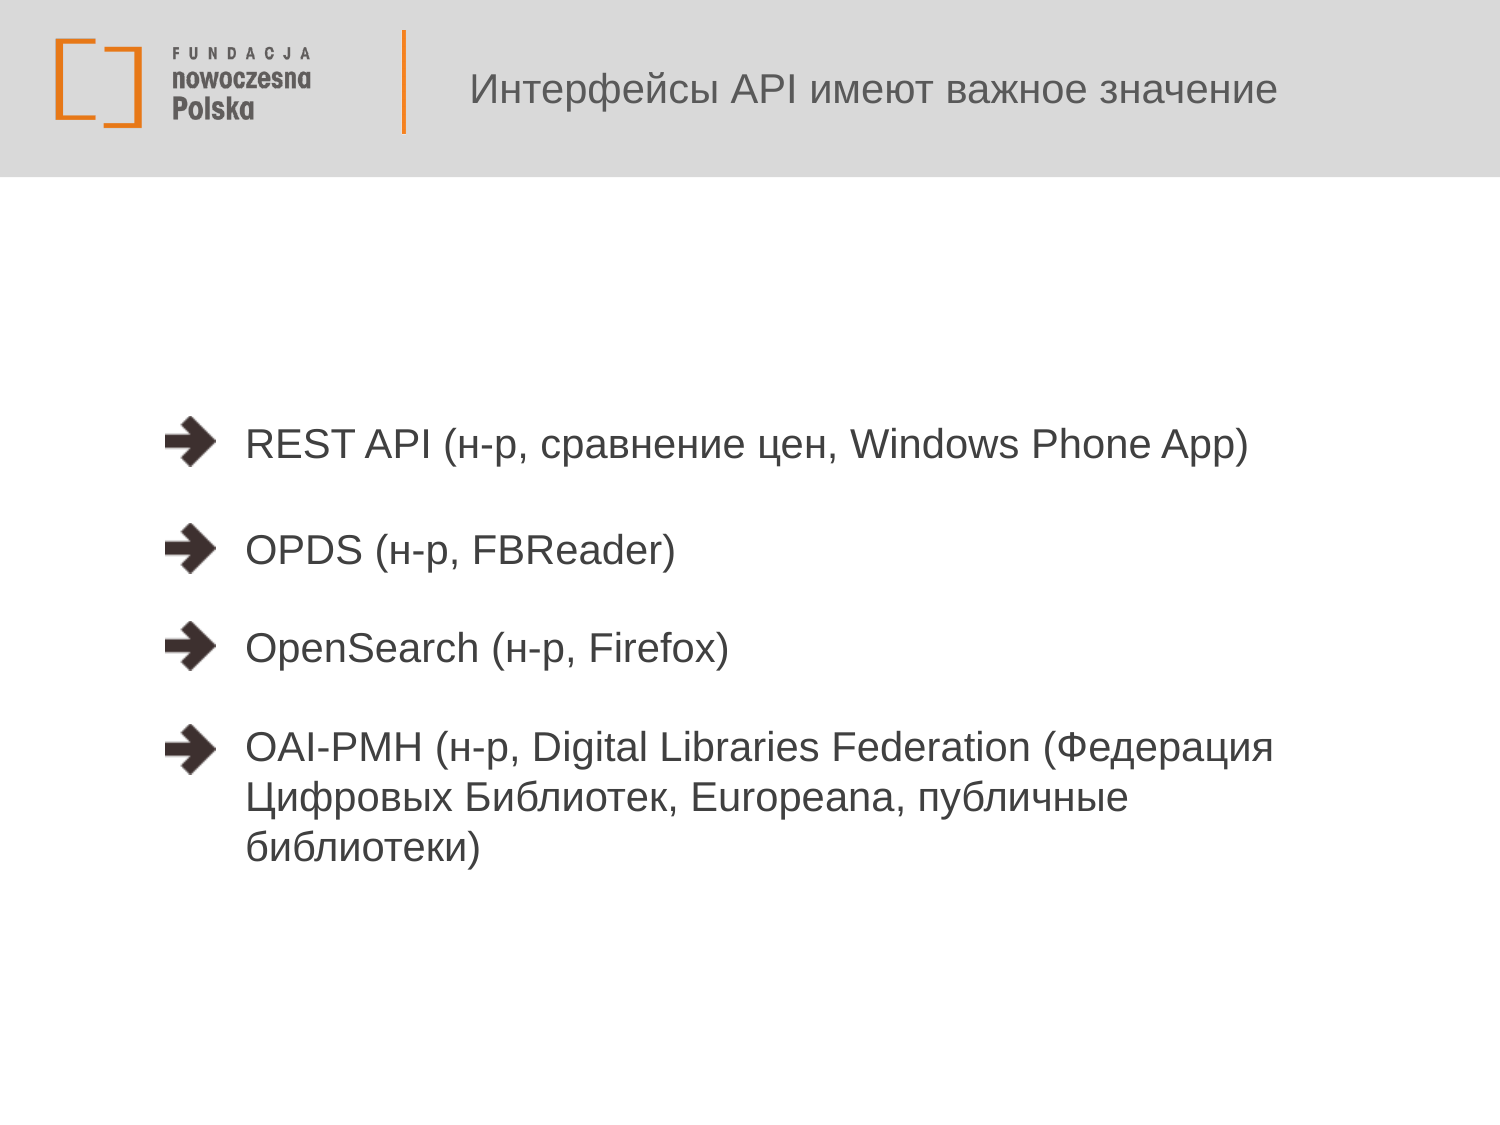

Интерфейсы API имеют важное значение
REST API (н-р, сравнение цен, Windows Phone App)
OPDS (н-р, FBReader)
OpenSearch (н-р, Firefox)
OAI-PMH (н-р, Digital Libraries Federation (Федерация Цифровых Библиотек, Europeana, публичные библиотеки)